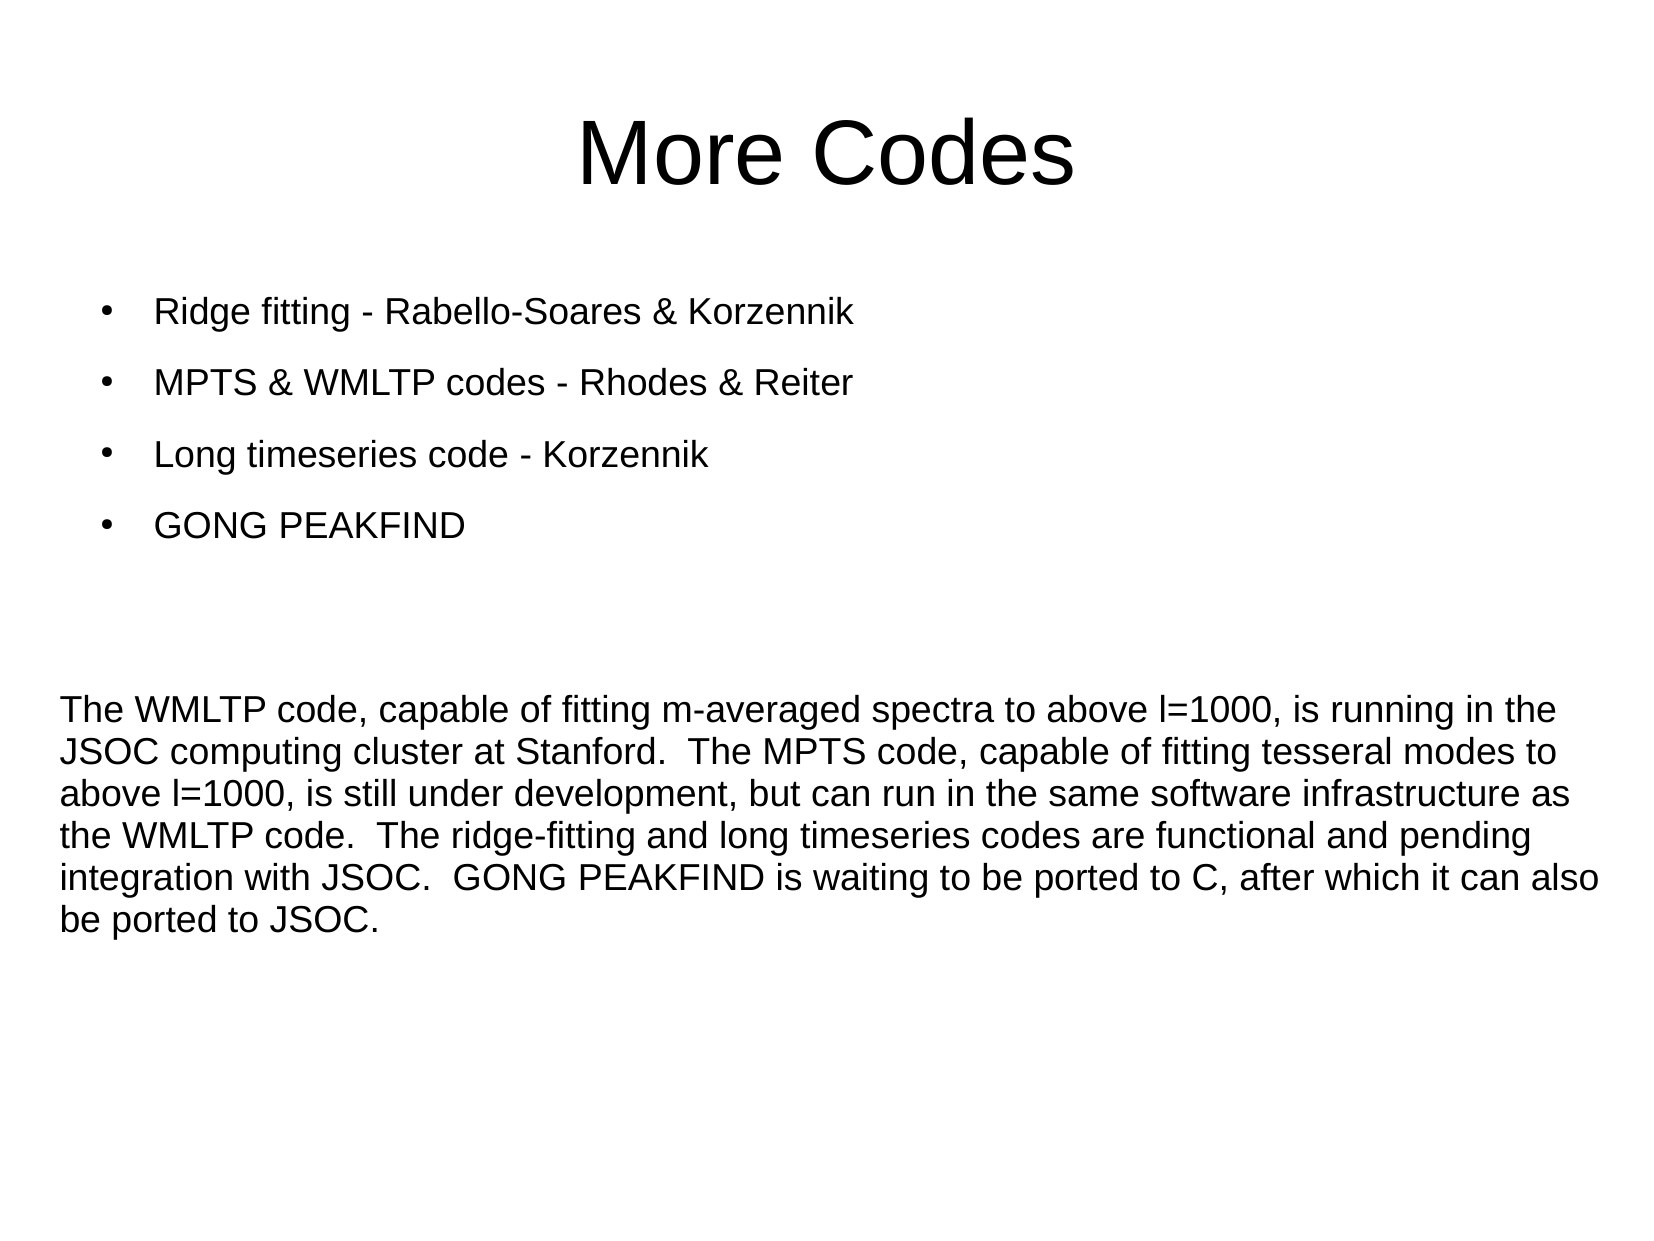

# More Codes
Ridge fitting - Rabello-Soares & Korzennik
MPTS & WMLTP codes - Rhodes & Reiter
Long timeseries code - Korzennik
GONG PEAKFIND
The WMLTP code, capable of fitting m-averaged spectra to above l=1000, is running in the JSOC computing cluster at Stanford. The MPTS code, capable of fitting tesseral modes to above l=1000, is still under development, but can run in the same software infrastructure as the WMLTP code. The ridge-fitting and long timeseries codes are functional and pending integration with JSOC. GONG PEAKFIND is waiting to be ported to C, after which it can also be ported to JSOC.